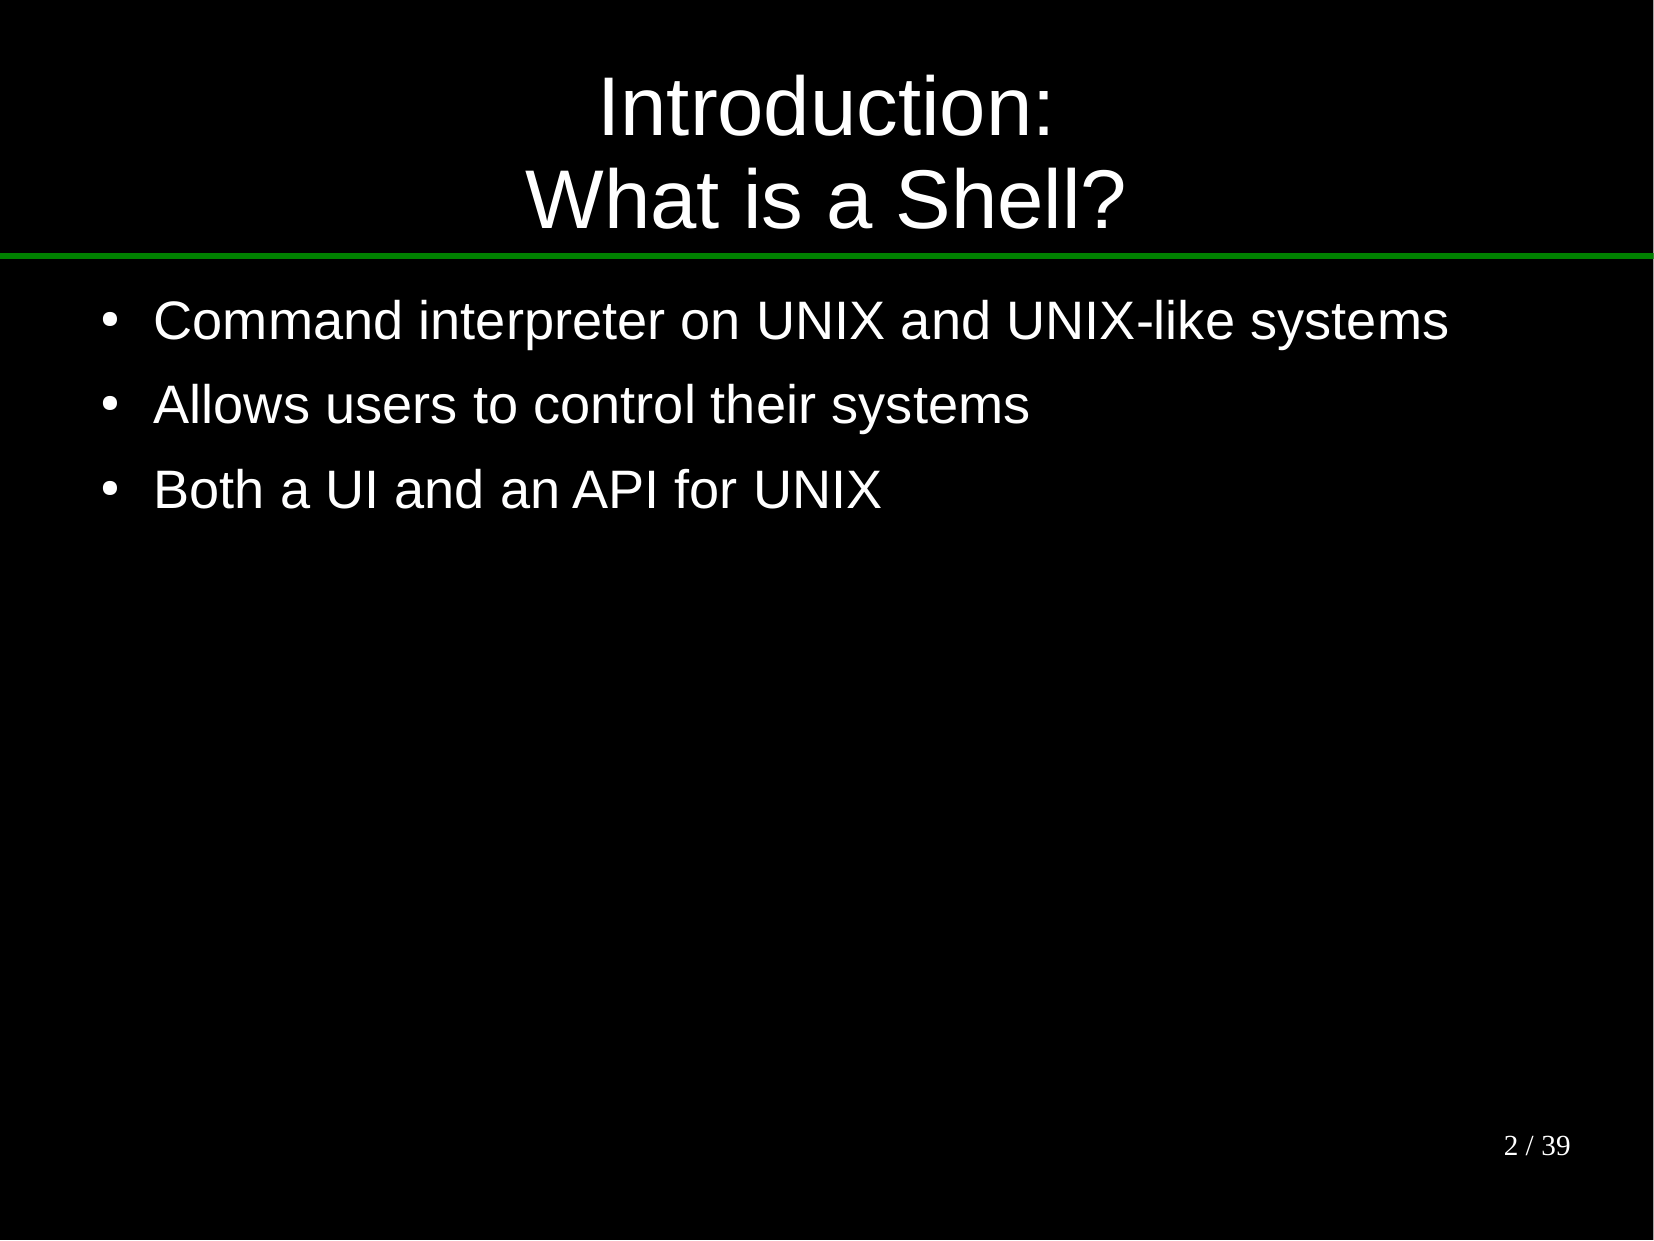

# Introduction: What is a Shell?
Command interpreter on UNIX and UNIX-like systems
Allows users to control their systems
Both a UI and an API for UNIX
2